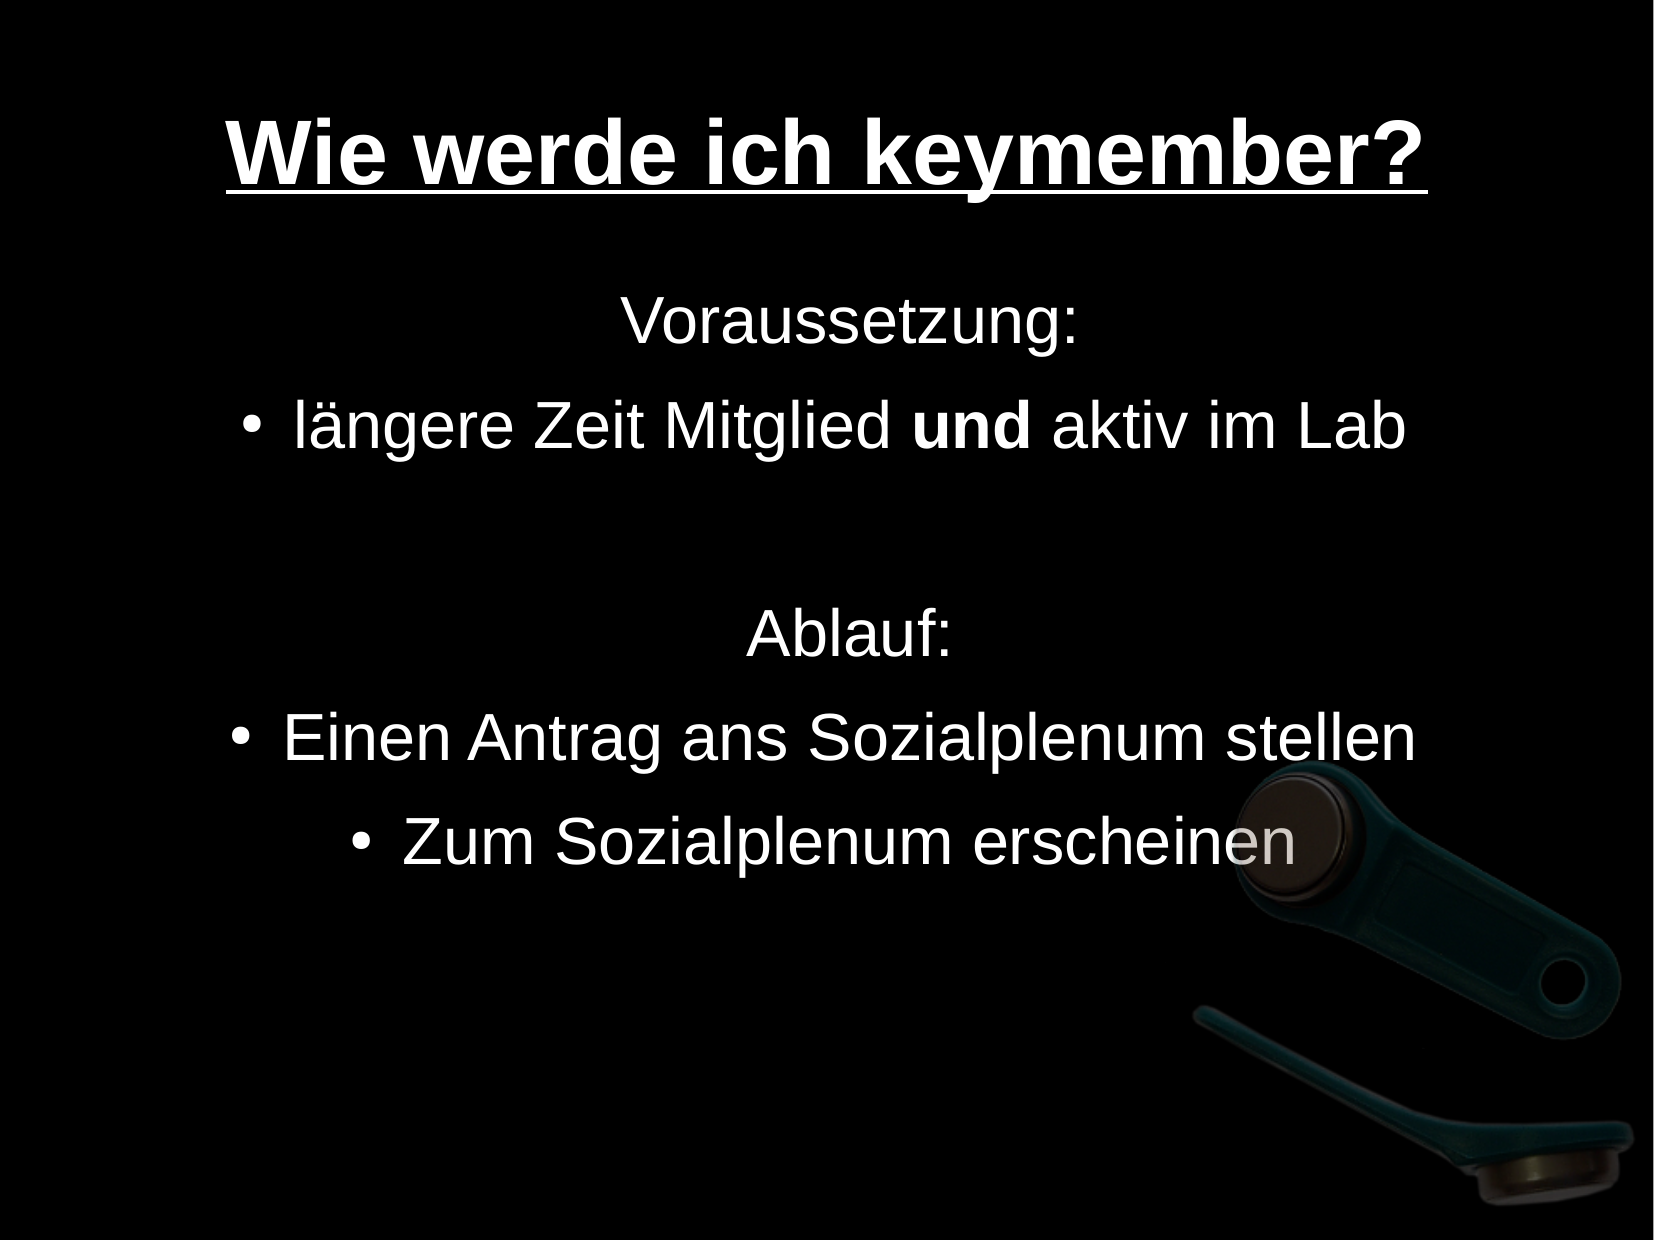

# Wie werde ich keymember?
Voraussetzung:
längere Zeit Mitglied und aktiv im Lab
Ablauf:
Einen Antrag ans Sozialplenum stellen
Zum Sozialplenum erscheinen